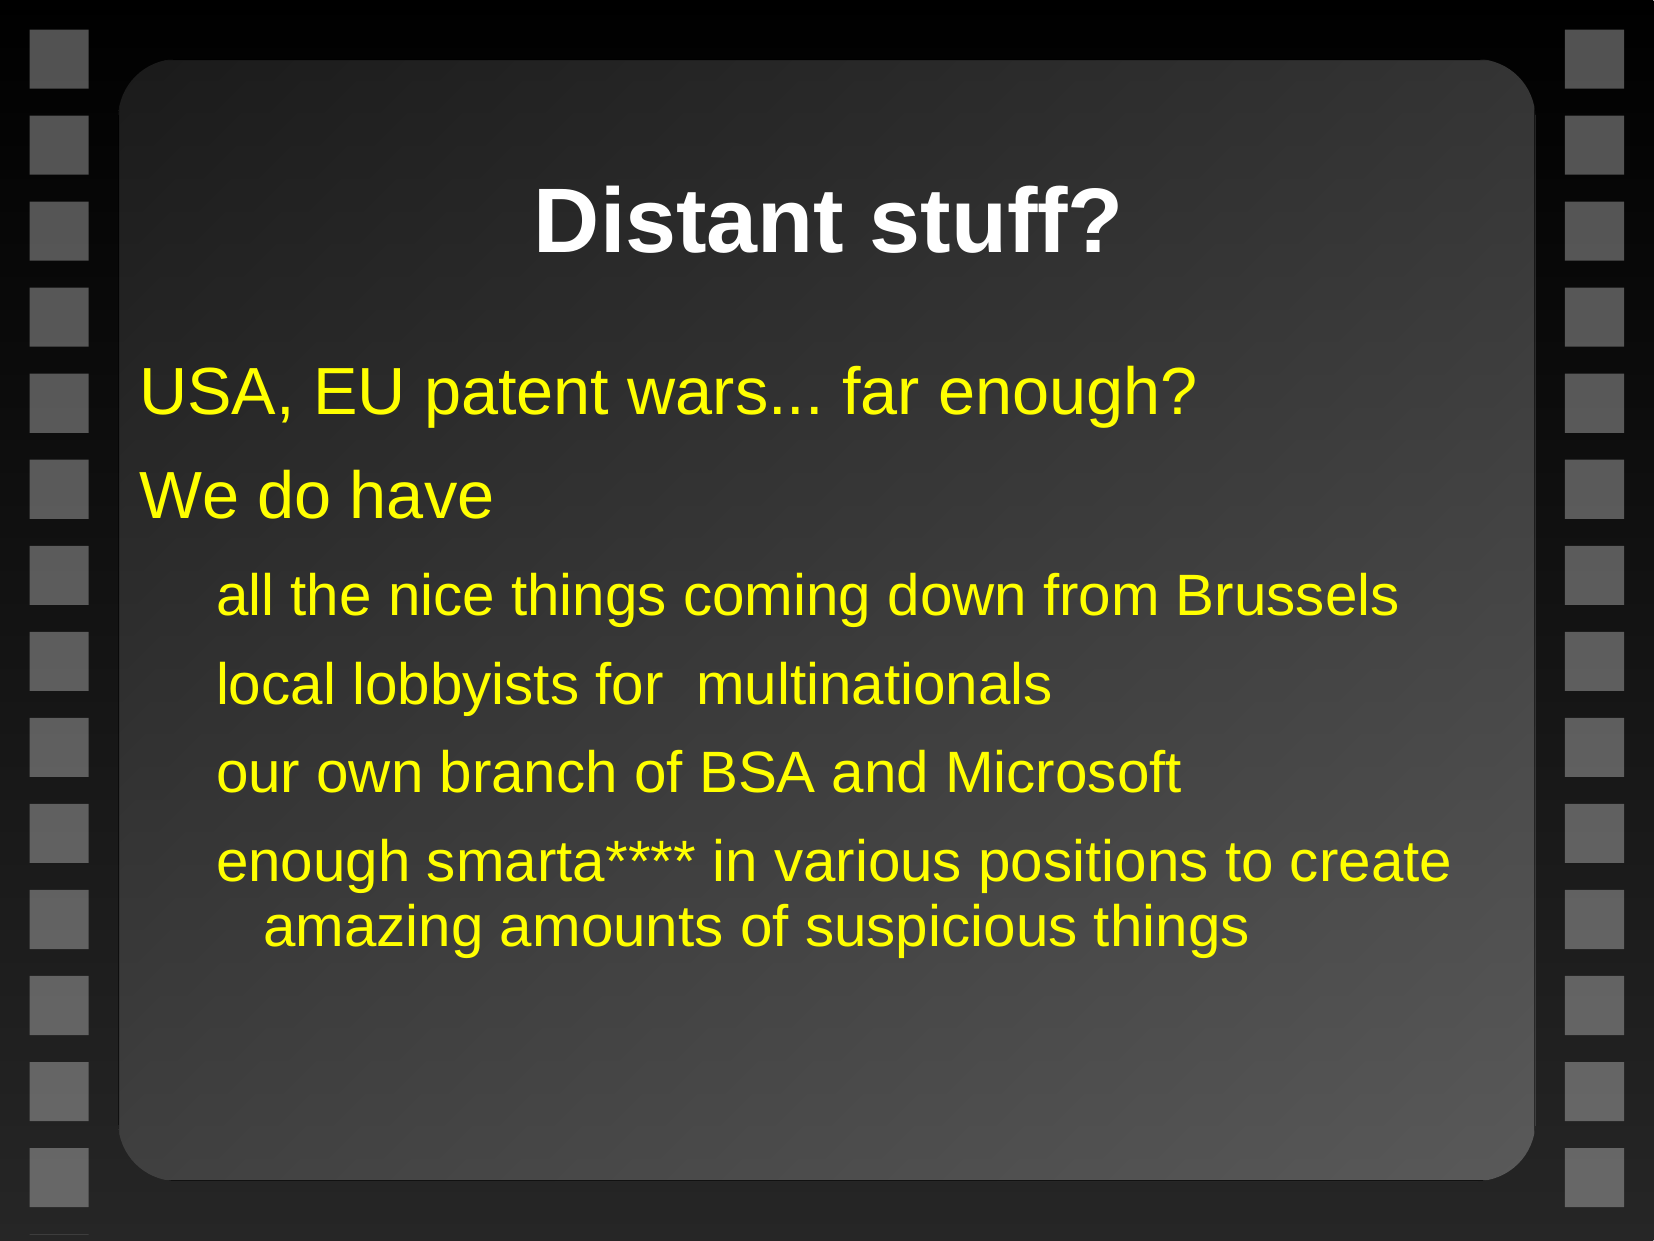

# Distant stuff?
USA, EU patent wars... far enough?
We do have
all the nice things coming down from Brussels
local lobbyists for multinationals
our own branch of BSA and Microsoft
enough smarta**** in various positions to create amazing amounts of suspicious things